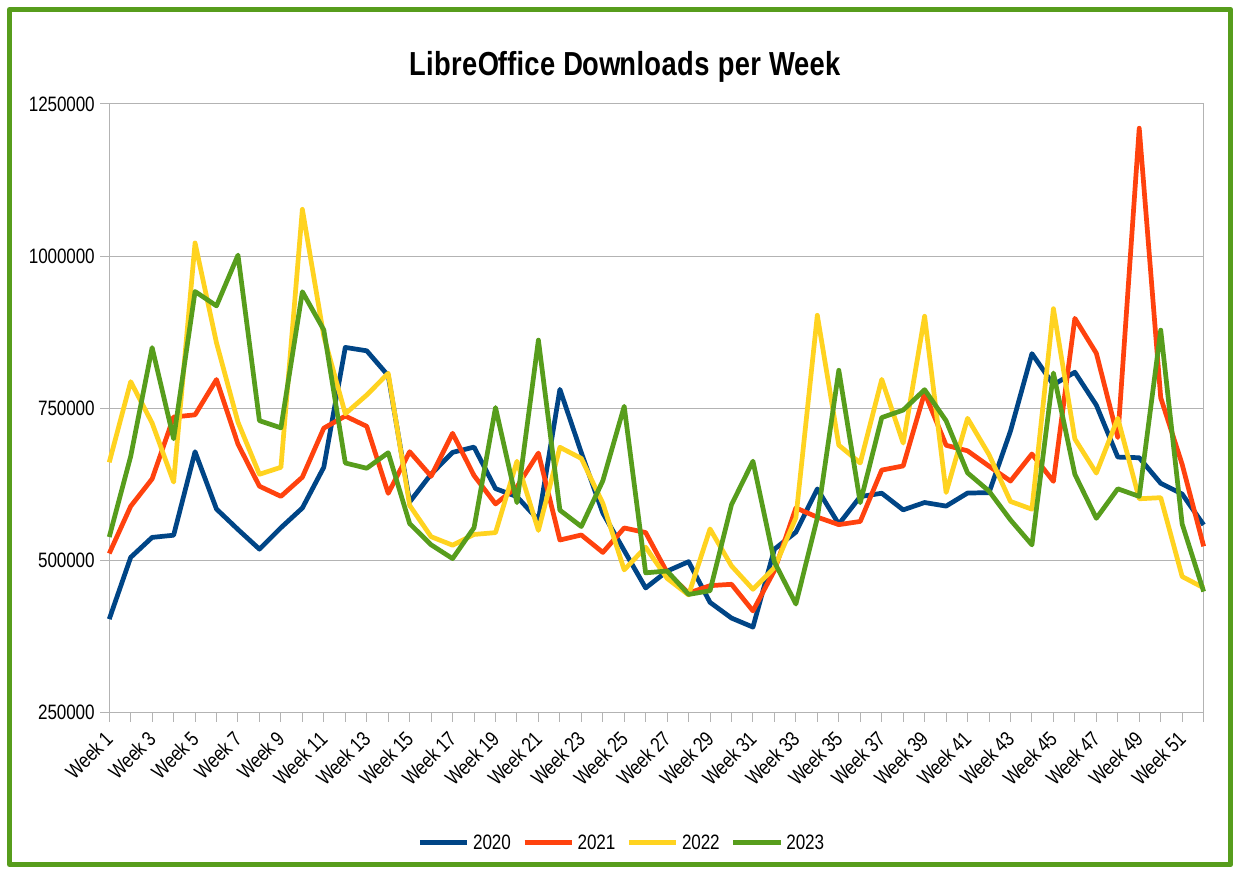

### Chart: LibreOffice Downloads per Week
| Category | 2020 | 2021 | 2022 | 2023 |
|---|---|---|---|---|
| Week 1 | 403075.0 | 511080.0 | 660775.0 | 538144.0 |
| Week 2 | 504619.0 | 588605.0 | 793459.0 | 670602.0 |
| Week 3 | 537449.0 | 633674.0 | 725537.0 | 849502.0 |
| Week 4 | 541051.0 | 735351.0 | 628375.0 | 699576.0 |
| Week 5 | 678229.0 | 739033.0 | 1021431.0 | 941687.0 |
| Week 6 | 584015.0 | 797012.0 | 857234.0 | 918091.0 |
| Week 7 | 550434.0 | 690636.0 | 726879.0 | 1001527.0 |
| Week 8 | 518084.0 | 621594.0 | 641159.0 | 729434.0 |
| Week 9 | 553351.0 | 604878.0 | 652642.0 | 717545.0 |
| Week 10 | 585757.0 | 636427.0 | 1076739.0 | 941305.0 |
| Week 11 | 652702.0 | 717058.0 | 868186.0 | 878615.0 |
| Week 12 | 849813.0 | 737014.0 | 740749.0 | 659706.0 |
| Week 13 | 844233.0 | 720061.0 | 771499.0 | 651097.0 |
| Week 14 | 803414.0 | 609859.0 | 807299.0 | 676652.0 |
| Week 15 | 595696.0 | 678297.0 | 590032.0 | 560183.0 |
| Week 16 | 641413.0 | 637934.0 | 538586.0 | 525339.0 |
| Week 17 | 677165.0 | 708685.0 | 524615.0 | 502624.0 |
| Week 18 | 685844.0 | 639089.0 | 542287.0 | 553389.0 |
| Week 19 | 617613.0 | 592488.0 | 545267.0 | 750940.0 |
| Week 20 | 604416.0 | 620548.0 | 662602.0 | 594464.0 |
| Week 21 | 565900.0 | 676073.0 | 548937.0 | 861820.0 |
| Week 22 | 780885.0 | 533167.0 | 685556.0 | 582141.0 |
| Week 23 | 676658.0 | 541422.0 | 667200.0 | 555340.0 |
| Week 24 | 577369.0 | 512780.0 | 593501.0 | 630542.0 |
| Week 25 | 515790.0 | 552957.0 | 484085.0 | 752986.0 |
| Week 26 | 454317.0 | 545387.0 | 521368.0 | 479165.0 |
| Week 27 | 482000.0 | 479670.0 | 470043.0 | 482259.0 |
| Week 28 | 497584.0 | 445940.0 | 442858.0 | 443665.0 |
| Week 29 | 430712.0 | 458104.0 | 551322.0 | 449804.0 |
| Week 30 | 404820.0 | 460398.0 | 490514.0 | 591164.0 |
| Week 31 | 389984.0 | 416587.0 | 452119.0 | 662736.0 |
| Week 32 | 518084.0 | 483060.0 | 487646.0 | 496847.0 |
| Week 33 | 546119.0 | 585914.0 | 569555.0 | 427983.0 |
| Week 34 | 617160.0 | 570697.0 | 902570.0 | 569187.0 |
| Week 35 | 559212.0 | 558390.0 | 689082.0 | 812258.0 |
| Week 36 | 604497.0 | 563620.0 | 659751.0 | 594474.0 |
| Week 37 | 610009.0 | 648056.0 | 797233.0 | 734427.0 |
| Week 38 | 582700.0 | 654883.0 | 692473.0 | 746811.0 |
| Week 39 | 594843.0 | 775351.0 | 901025.0 | 780316.0 |
| Week 40 | 588902.0 | 688845.0 | 611217.0 | 729207.0 |
| Week 41 | 610295.0 | 679733.0 | 733250.0 | 643523.0 |
| Week 42 | 611036.0 | 654542.0 | 673448.0 | 613466.0 |
| Week 43 | 712348.0 | 630065.0 | 596504.0 | 566177.0 |
| Week 44 | 839580.0 | 674498.0 | 583734.0 | 525128.0 |
| Week 45 | 788546.0 | 629560.0 | 913483.0 | 807765.0 |
| Week 46 | 809030.0 | 897517.0 | 699221.0 | 641107.0 |
| Week 47 | 754866.0 | 840215.0 | 643134.0 | 568749.0 |
| Week 48 | 669394.0 | 701595.0 | 733343.0 | 617351.0 |
| Week 49 | 668386.0 | 1210022.0 | 600906.0 | 604808.0 |
| Week 50 | 626322.0 | 767109.0 | 602799.0 | 878195.0 |
| Week 51 | 608708.0 | 657455.0 | 473092.0 | 559493.0 |
| Week 52 | 557995.0 | 522814.0 | 454596.0 | 448483.0 |